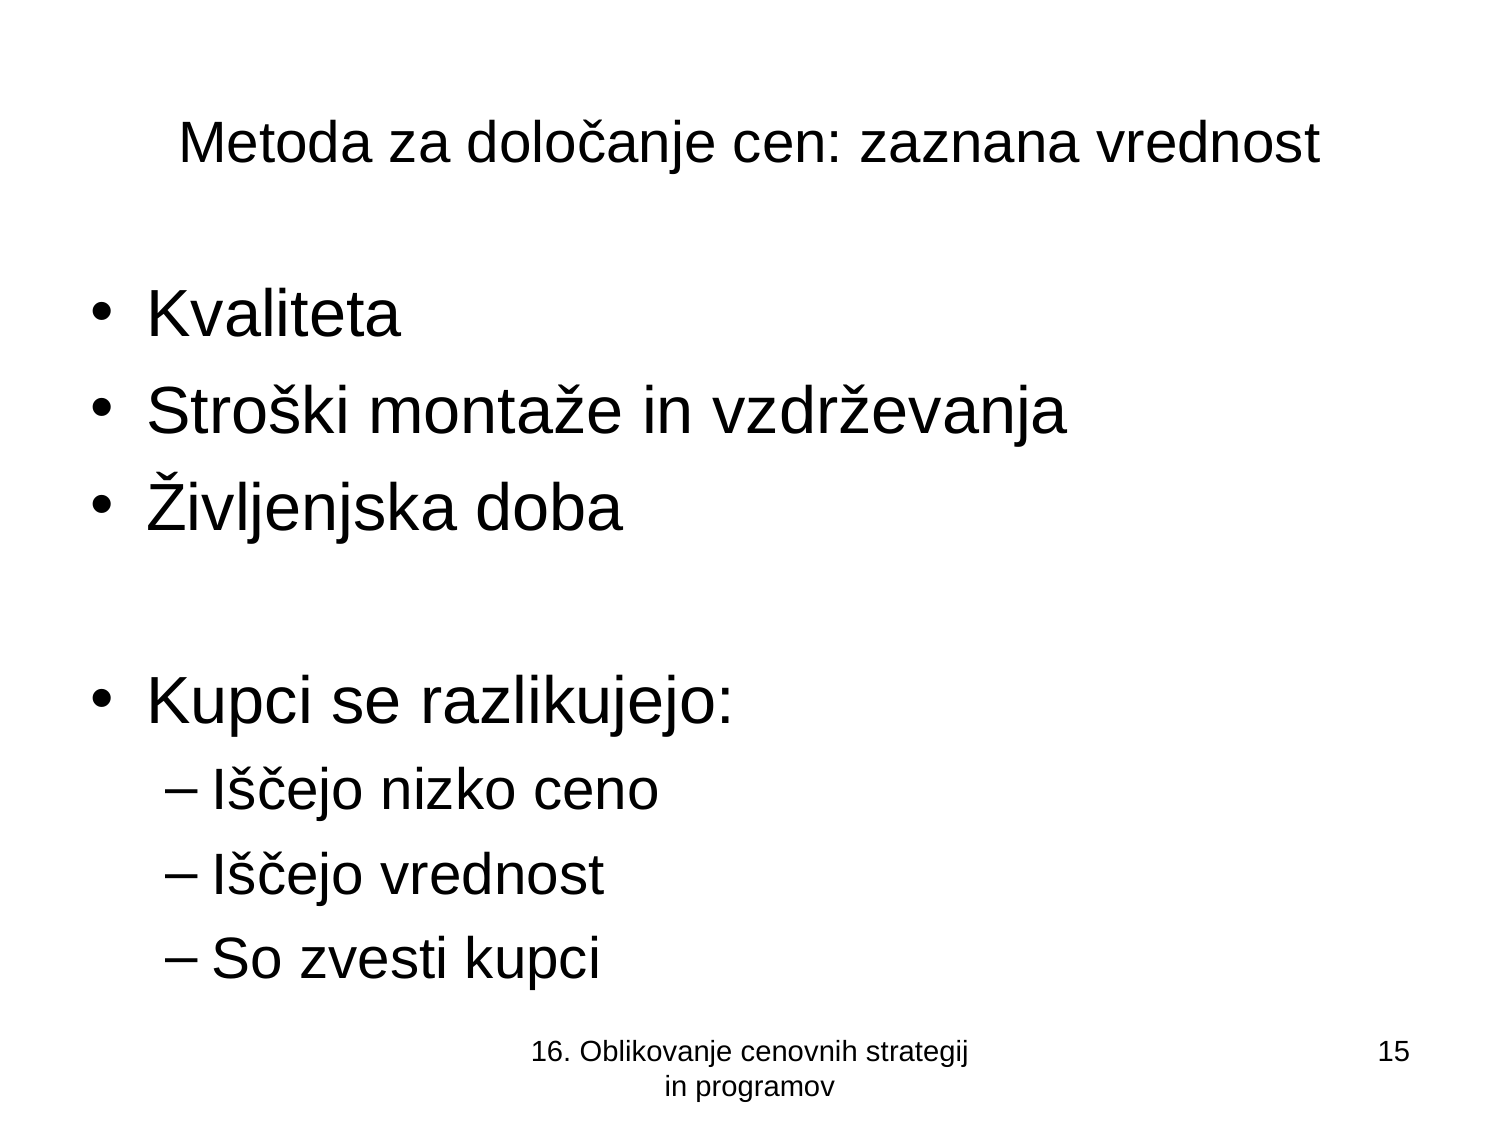

# Metoda za določanje cen: zaznana vrednost
Kvaliteta
Stroški montaže in vzdrževanja
Življenjska doba
Kupci se razlikujejo:
Iščejo nizko ceno
Iščejo vrednost
So zvesti kupci
16. Oblikovanje cenovnih strategij in programov